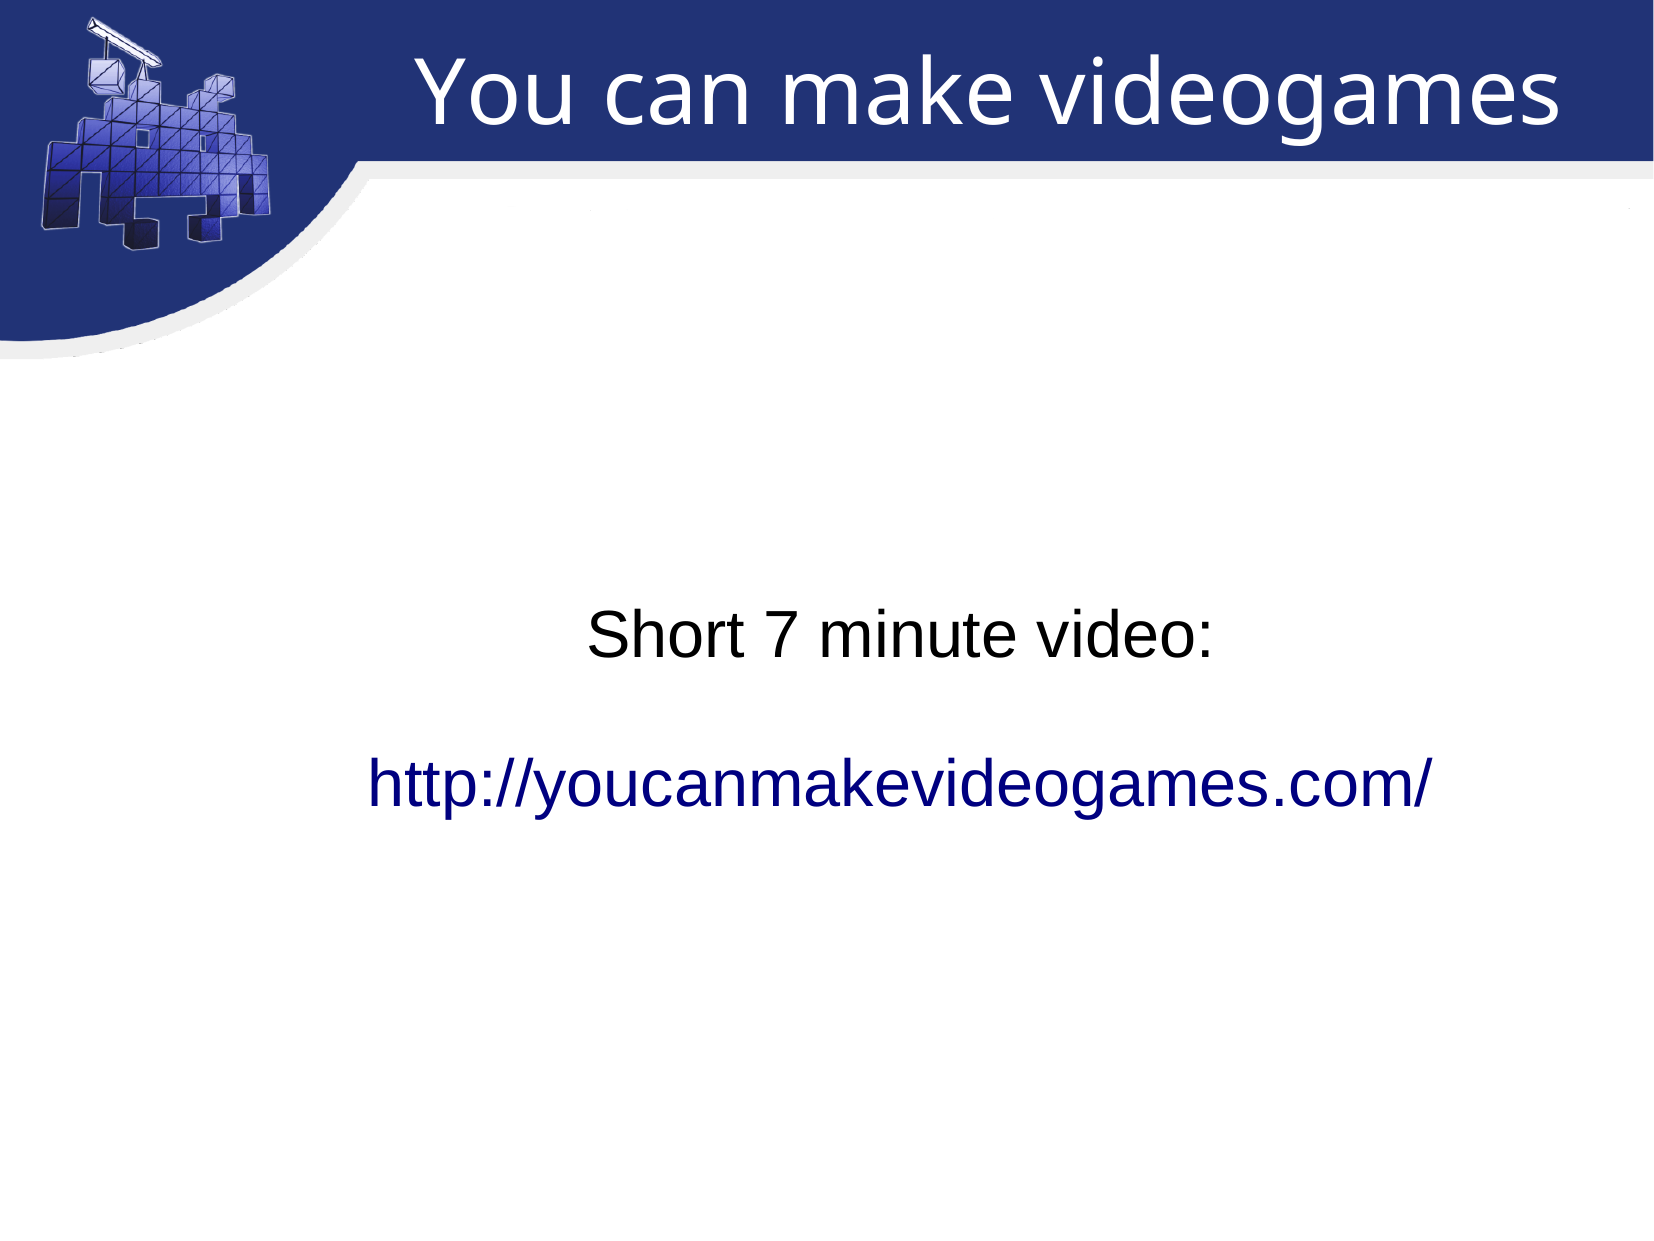

# You can make videogames
Short 7 minute video:
http://youcanmakevideogames.com/